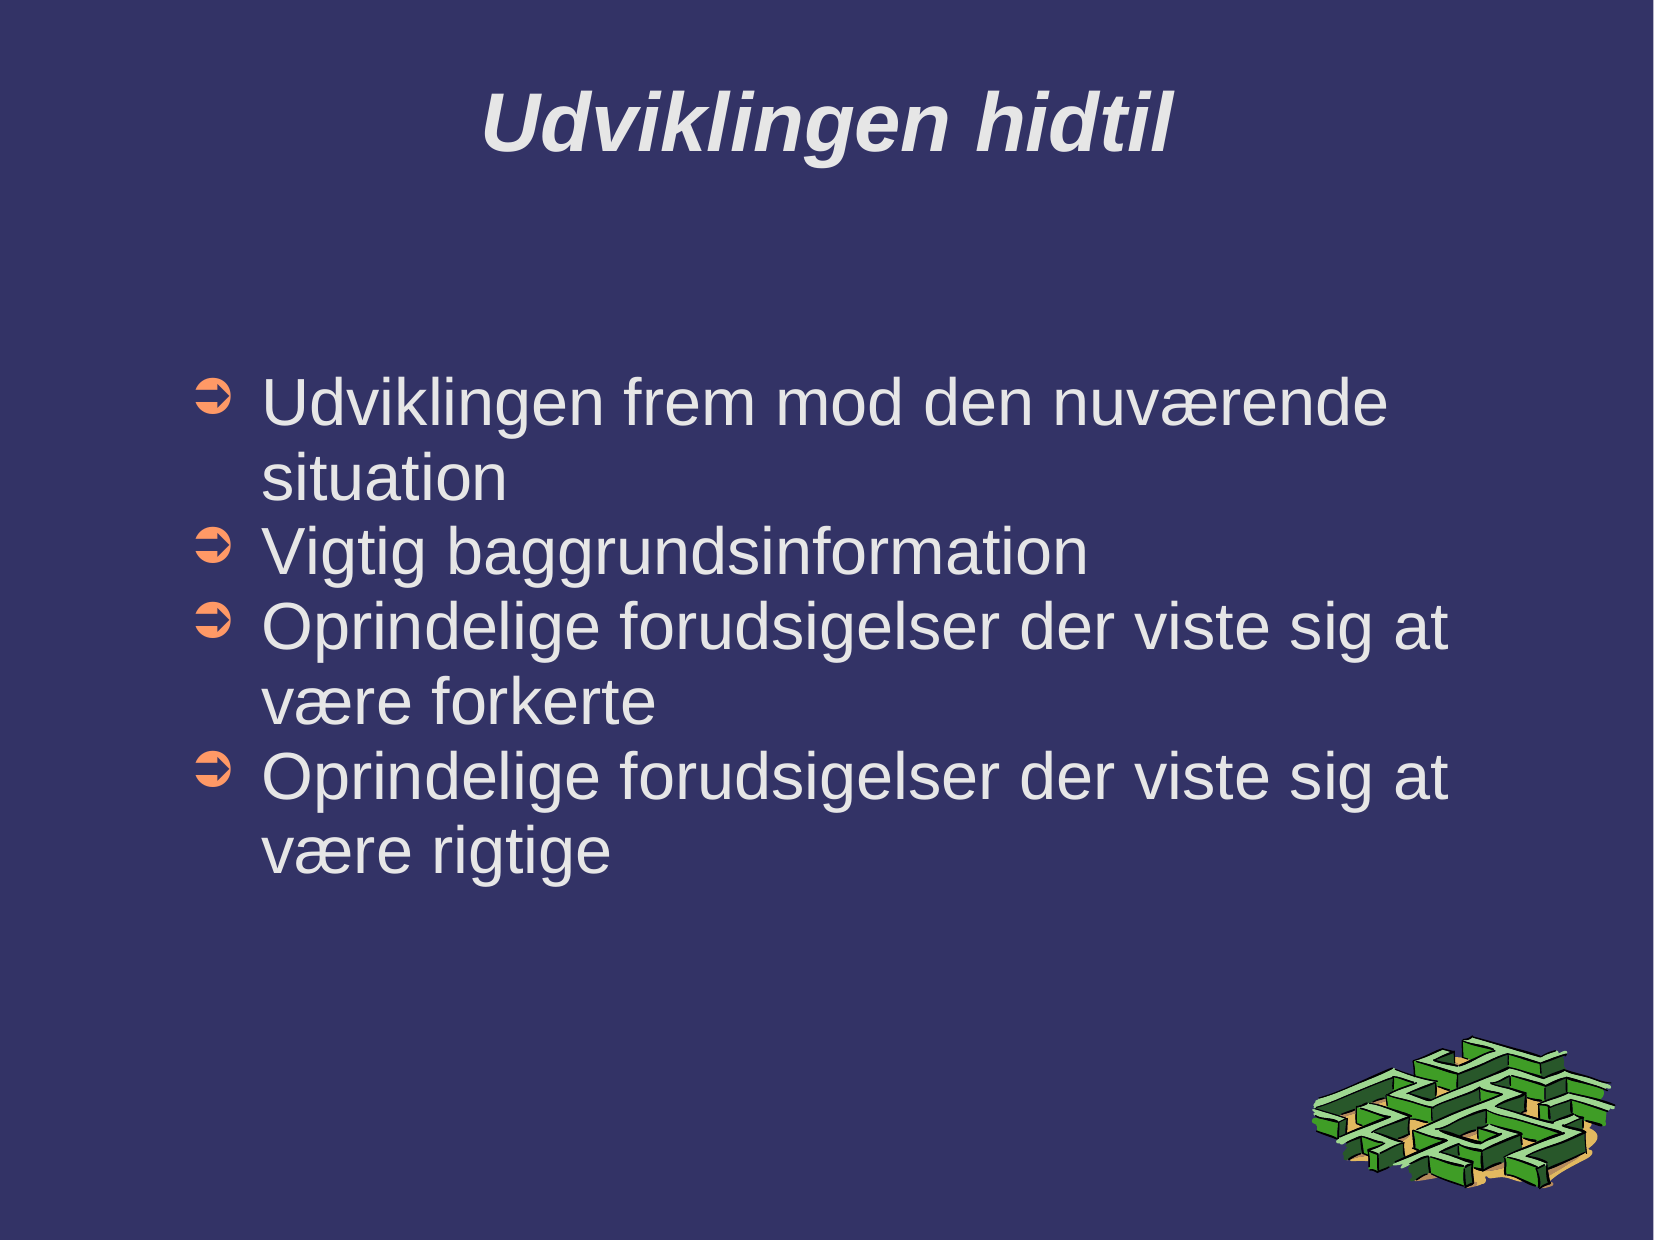

# Udviklingen hidtil
Udviklingen frem mod den nuværende situation
Vigtig baggrundsinformation
Oprindelige forudsigelser der viste sig at være forkerte
Oprindelige forudsigelser der viste sig at være rigtige